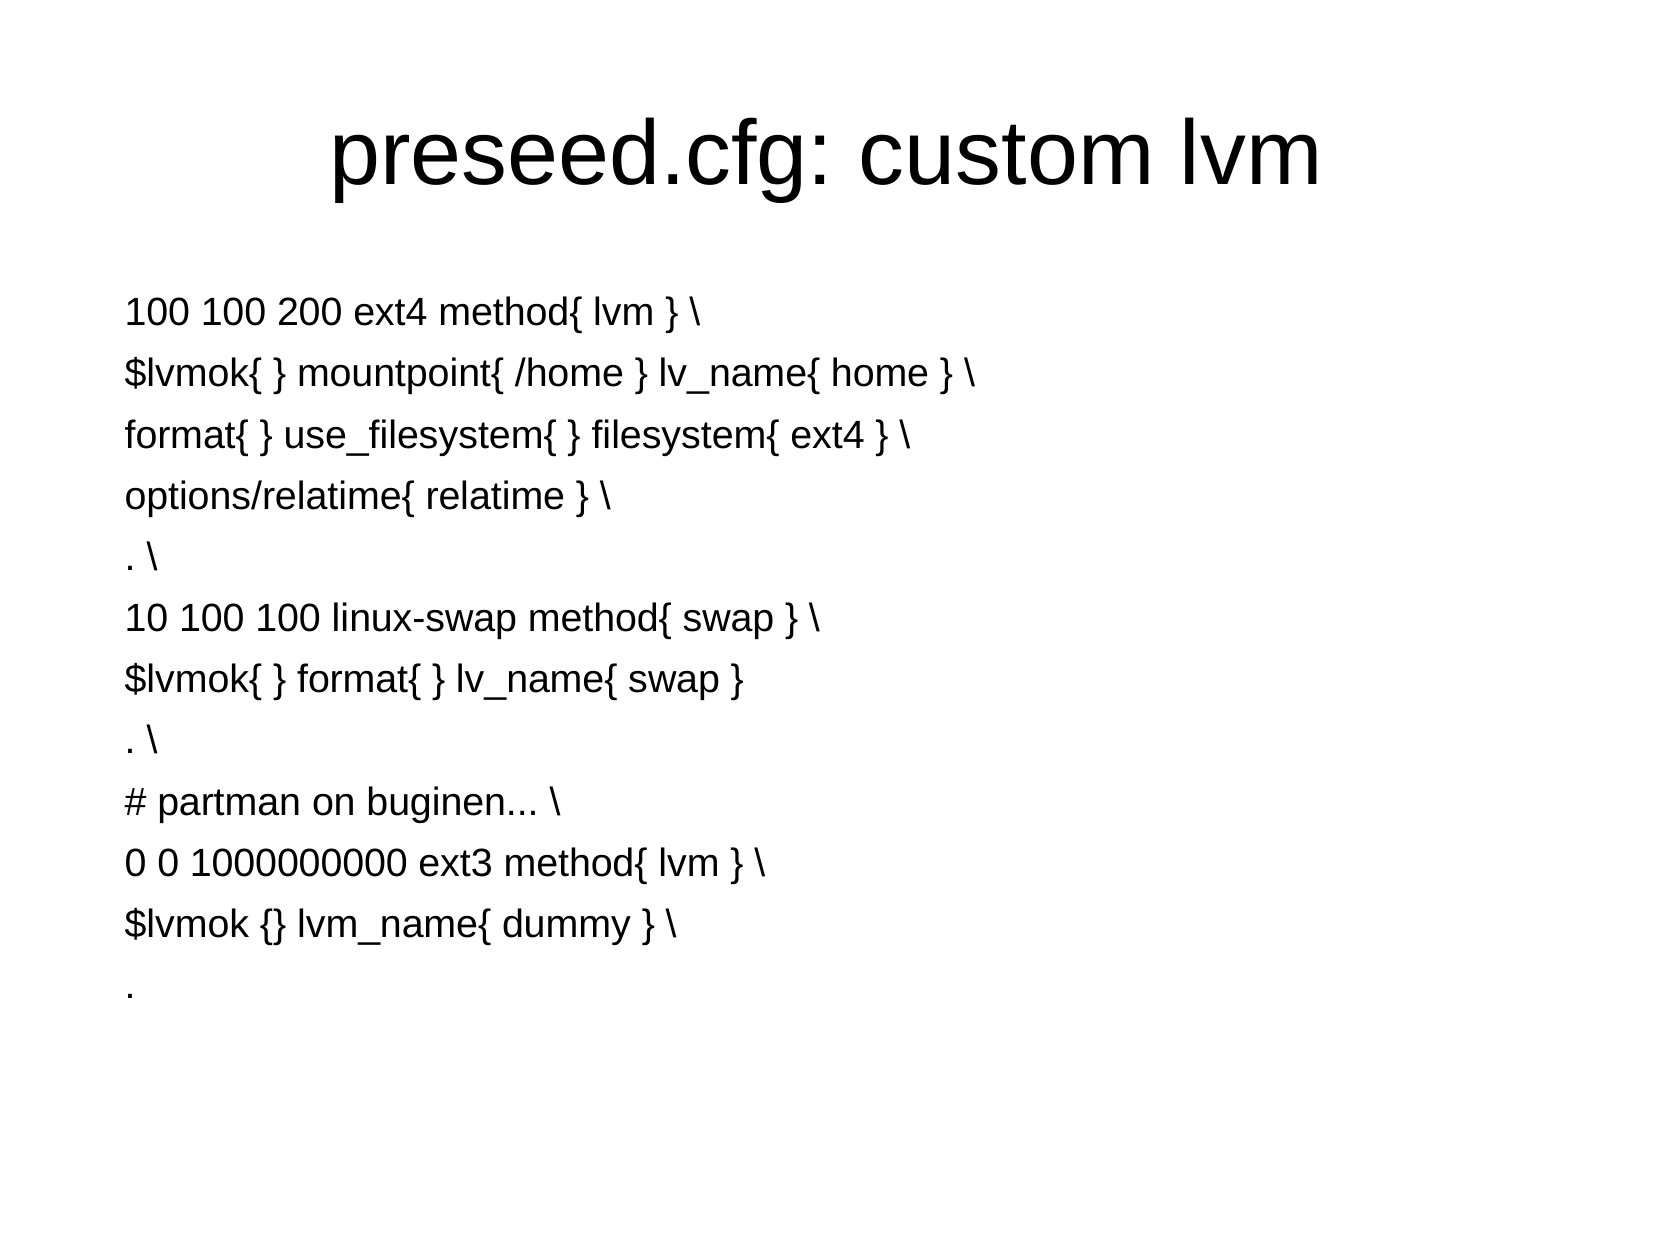

# preseed.cfg: custom lvm
100 100 200 ext4 method{ lvm } \
$lvmok{ } mountpoint{ /home } lv_name{ home } \
format{ } use_filesystem{ } filesystem{ ext4 } \
options/relatime{ relatime } \
. \
10 100 100 linux-swap method{ swap } \
$lvmok{ } format{ } lv_name{ swap }
. \
# partman on buginen... \
0 0 1000000000 ext3 method{ lvm } \
$lvmok {} lvm_name{ dummy } \
.